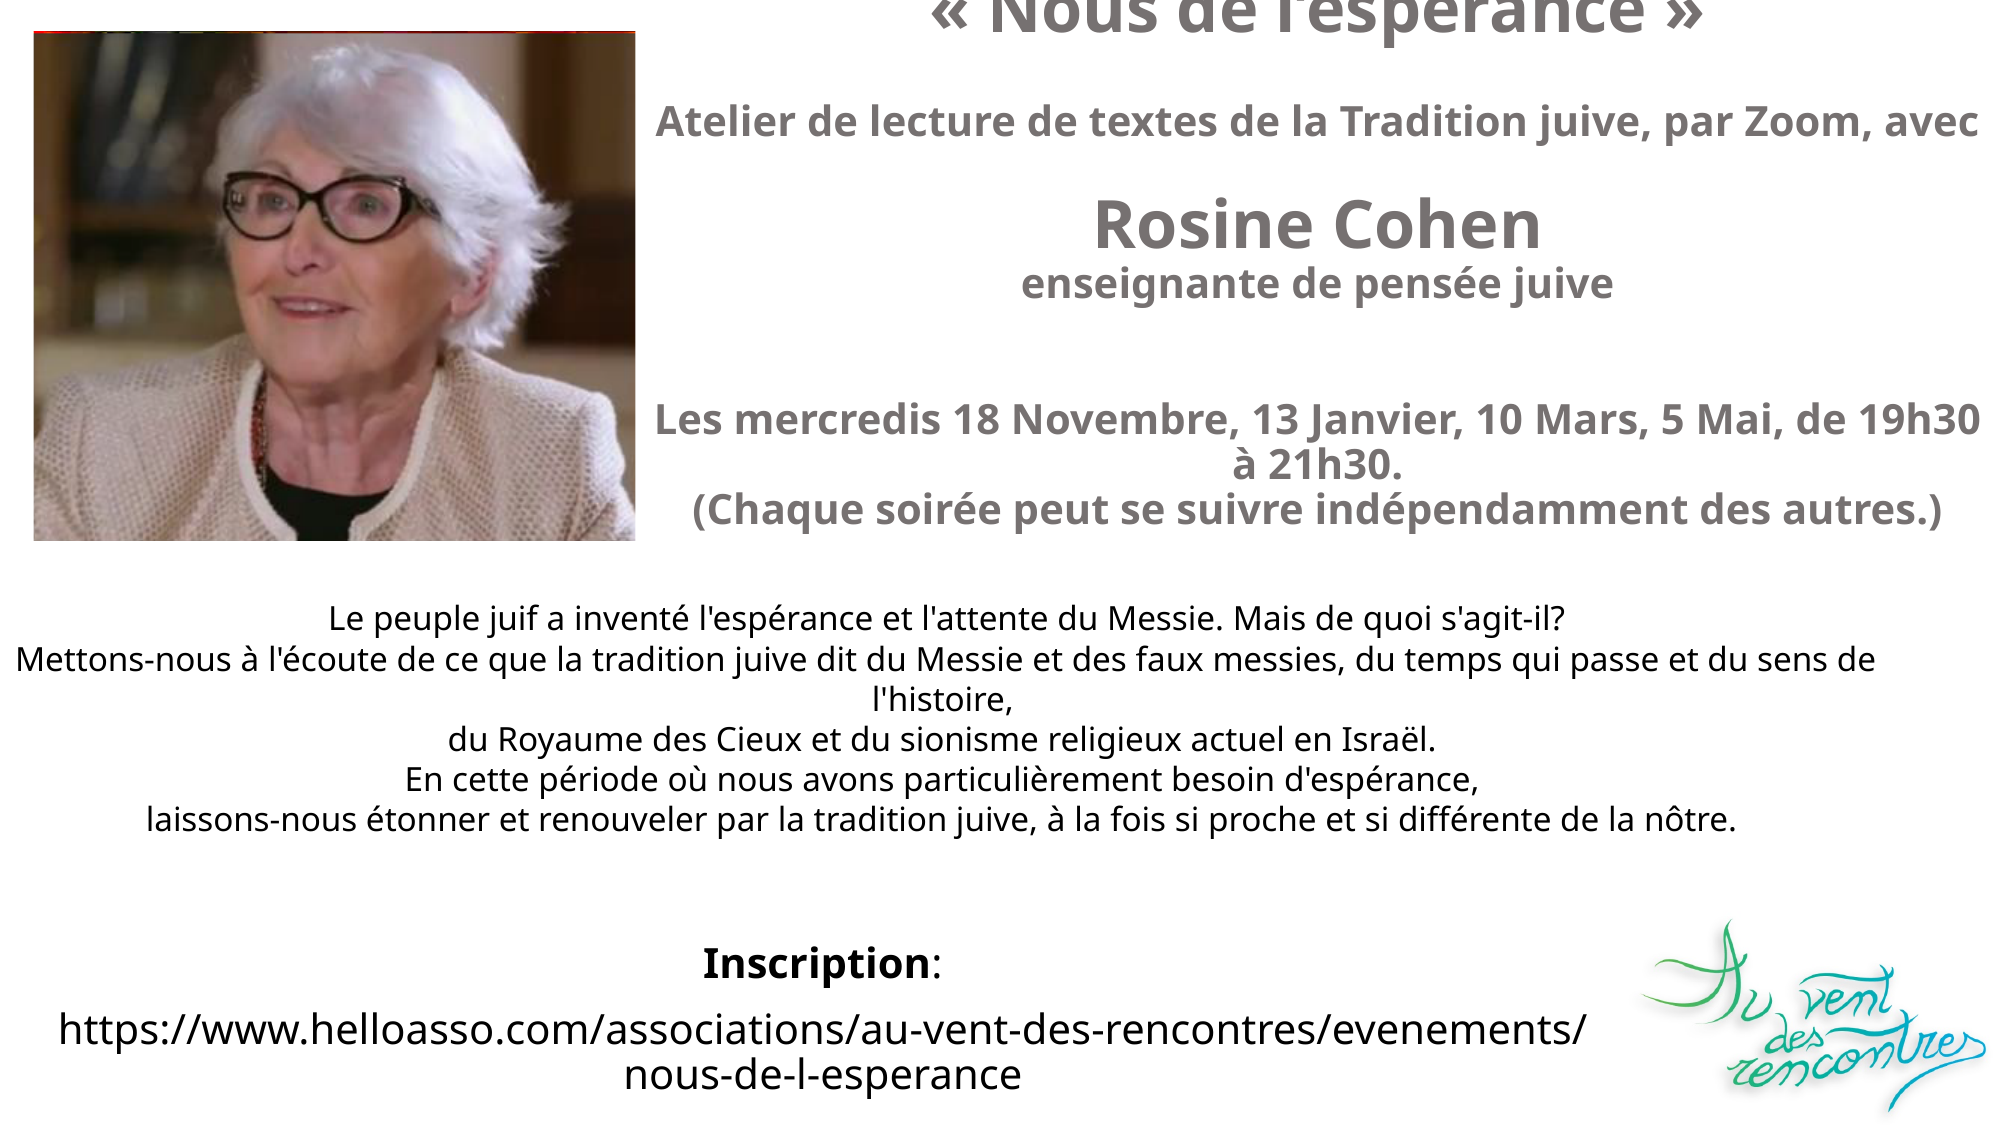

# « Nous de l’espérance » Atelier de lecture de textes de la Tradition juive, par Zoom, avec Rosine Cohen enseignante de pensée juive Les mercredis 18 Novembre, 13 Janvier, 10 Mars, 5 Mai, de 19h30 à 21h30. (Chaque soirée peut se suivre indépendamment des autres.)
 Le peuple juif a inventé l'espérance et l'attente du Messie. Mais de quoi s'agit-il?
Mettons-nous à l'écoute de ce que la tradition juive dit du Messie et des faux messies, du temps qui passe et du sens de l'histoire,
du Royaume des Cieux et du sionisme religieux actuel en Israël.
En cette période où nous avons particulièrement besoin d'espérance,
laissons-nous étonner et renouveler par la tradition juive, à la fois si proche et si différente de la nôtre.
Inscription:
https://www.helloasso.com/associations/au-vent-des-rencontres/evenements/nous-de-l-esperance